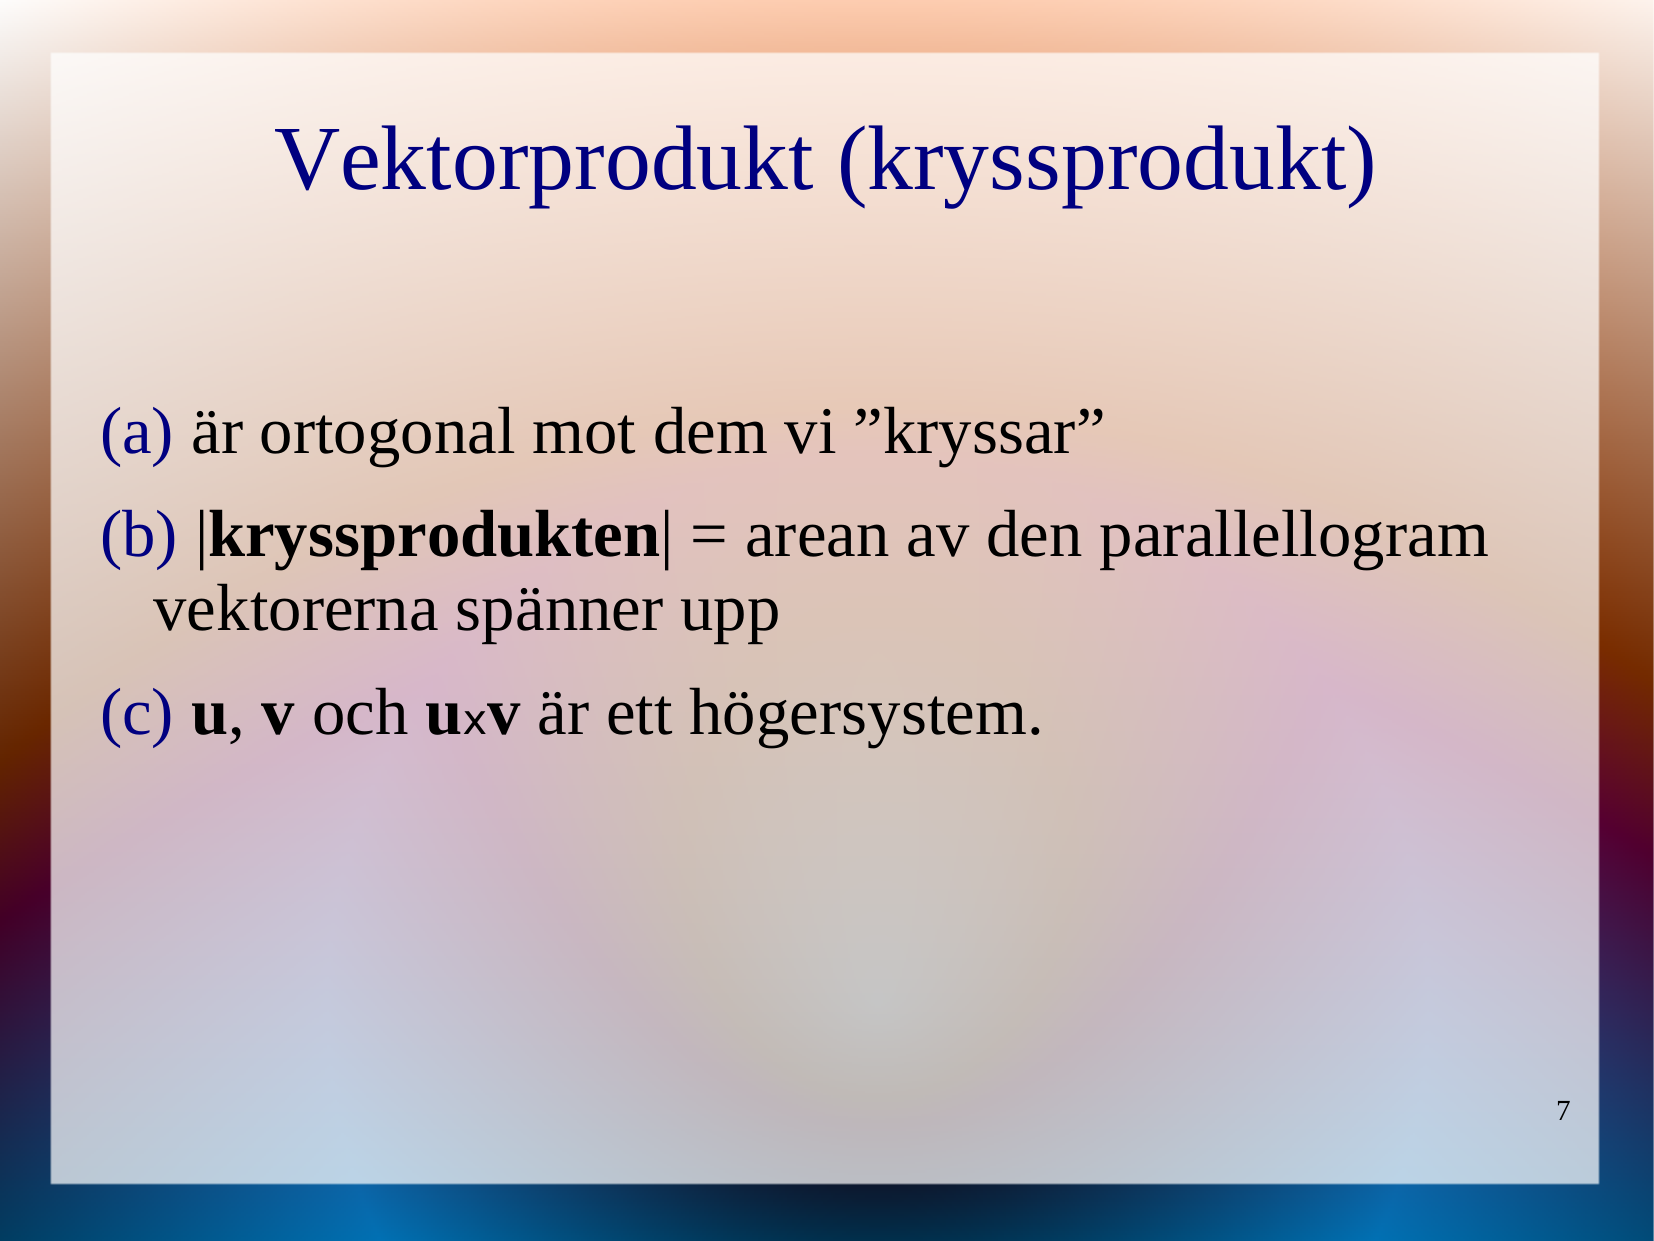

# Vektorprodukt (kryssprodukt)
 är ortogonal mot dem vi ”kryssar”
 |kryssprodukten| = arean av den parallellogram vektorerna spänner upp
 u, v och uⅹv är ett högersystem.
7